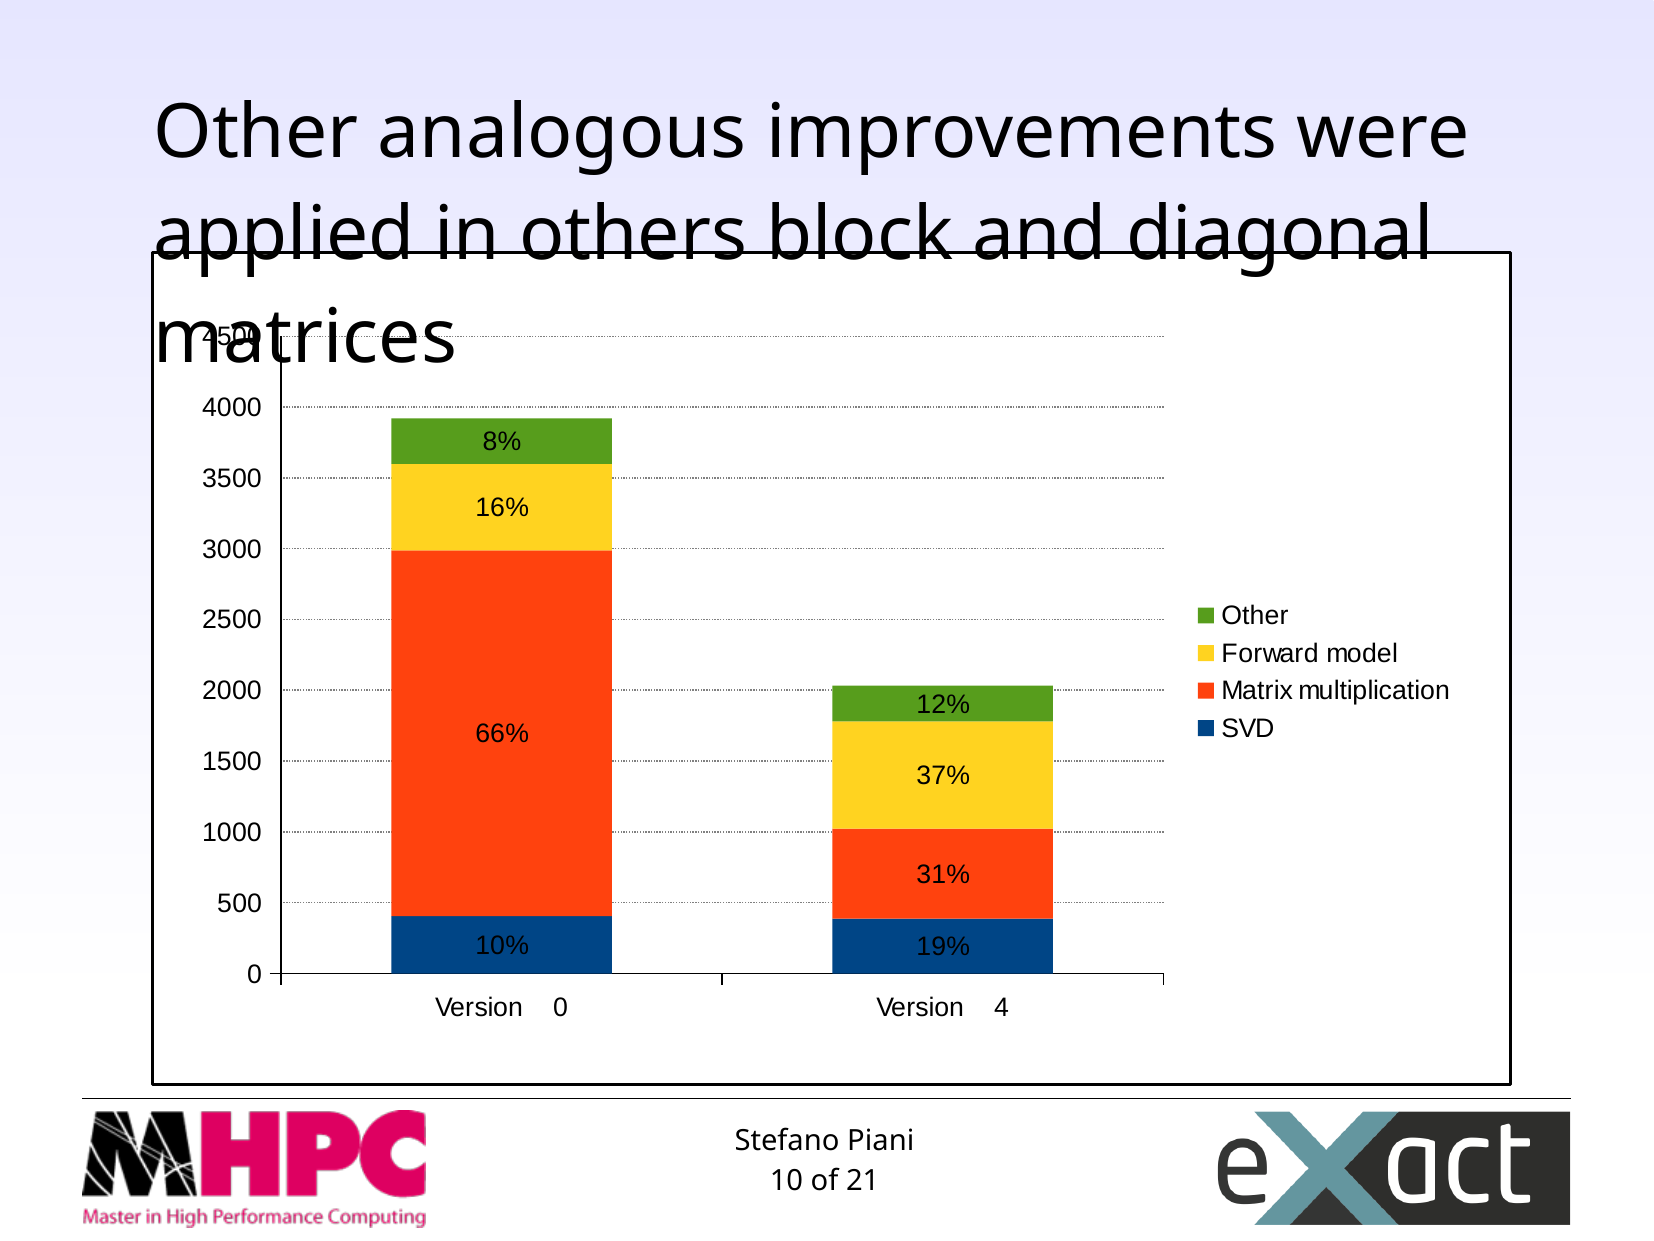

# Other analogous improvements were applied in others block and diagonal matrices
10